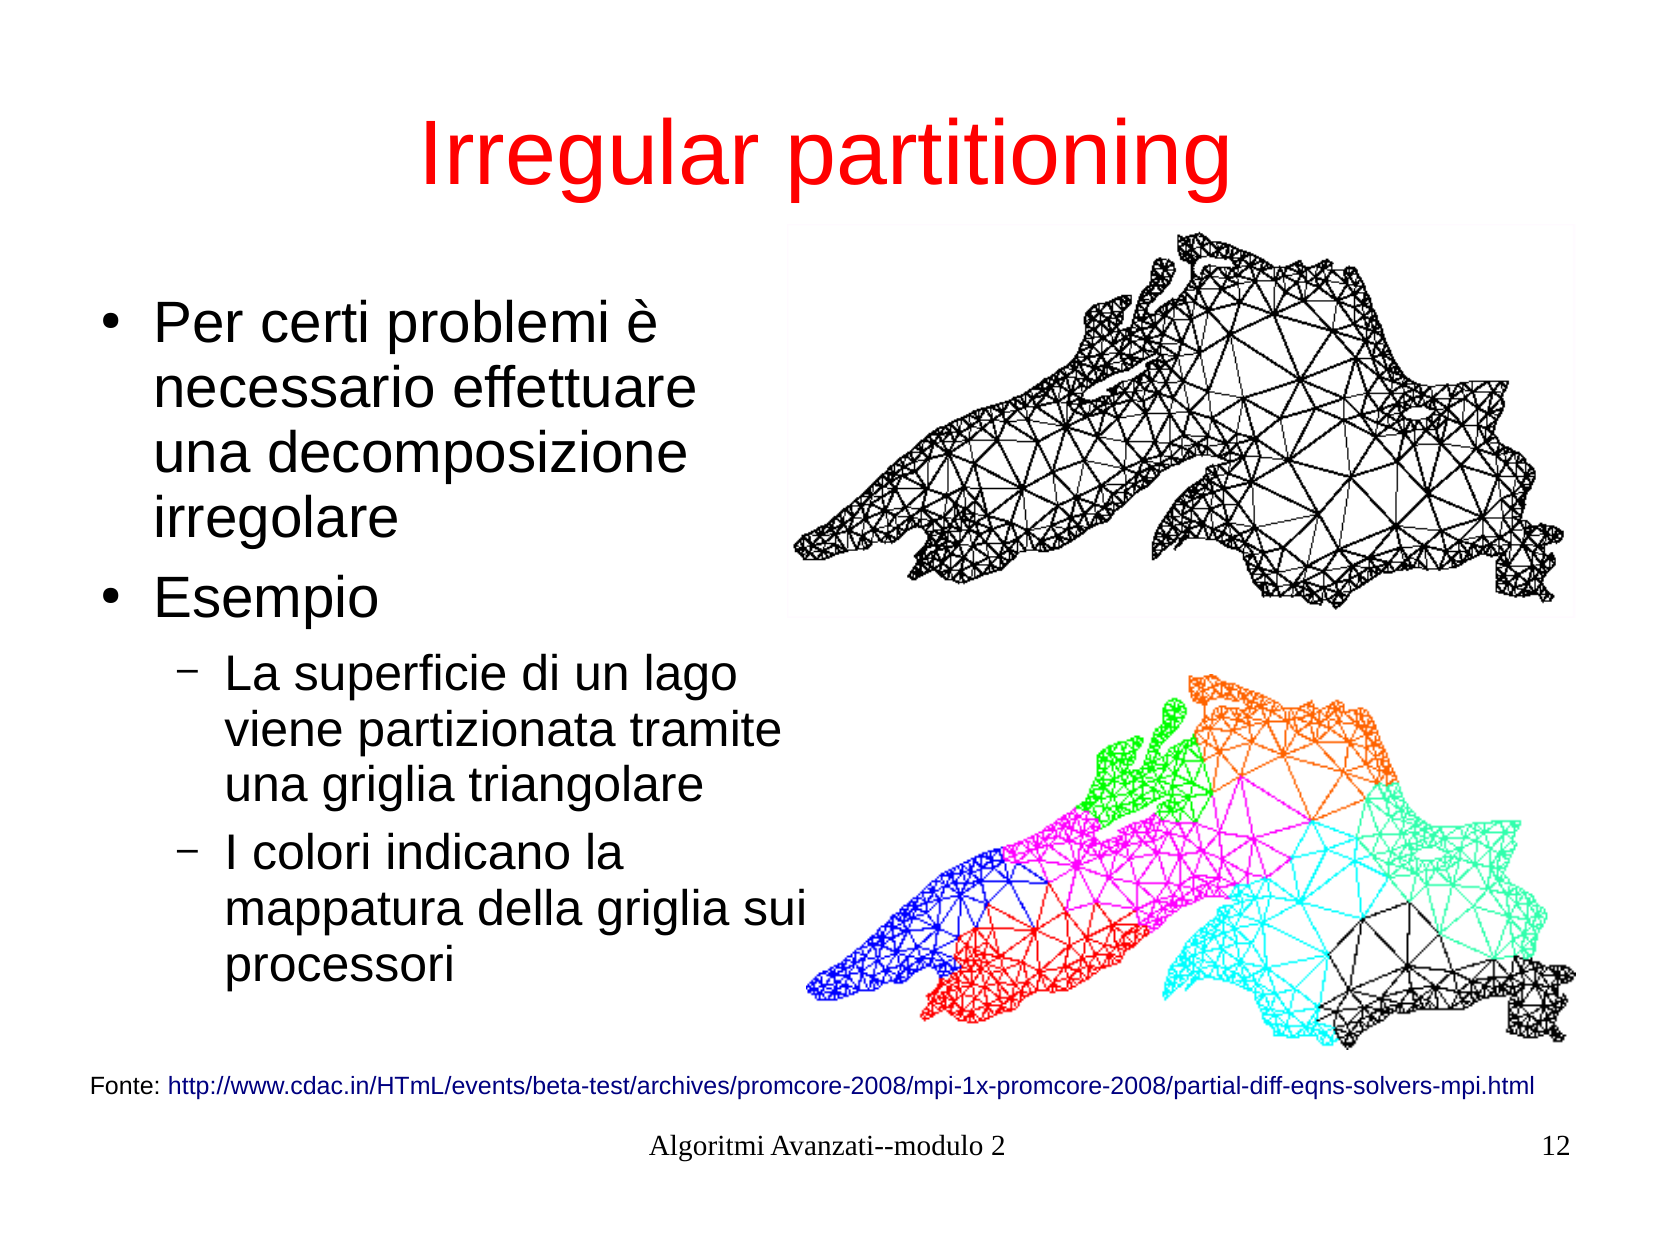

# Irregular partitioning
Per certi problemi è necessario effettuare una decomposizione irregolare
Esempio
La superficie di un lago viene partizionata tramite una griglia triangolare
I colori indicano la mappatura della griglia sui processori
Fonte: http://www.cdac.in/HTmL/events/beta-test/archives/promcore-2008/mpi-1x-promcore-2008/partial-diff-eqns-solvers-mpi.html
Algoritmi Avanzati--modulo 2
12